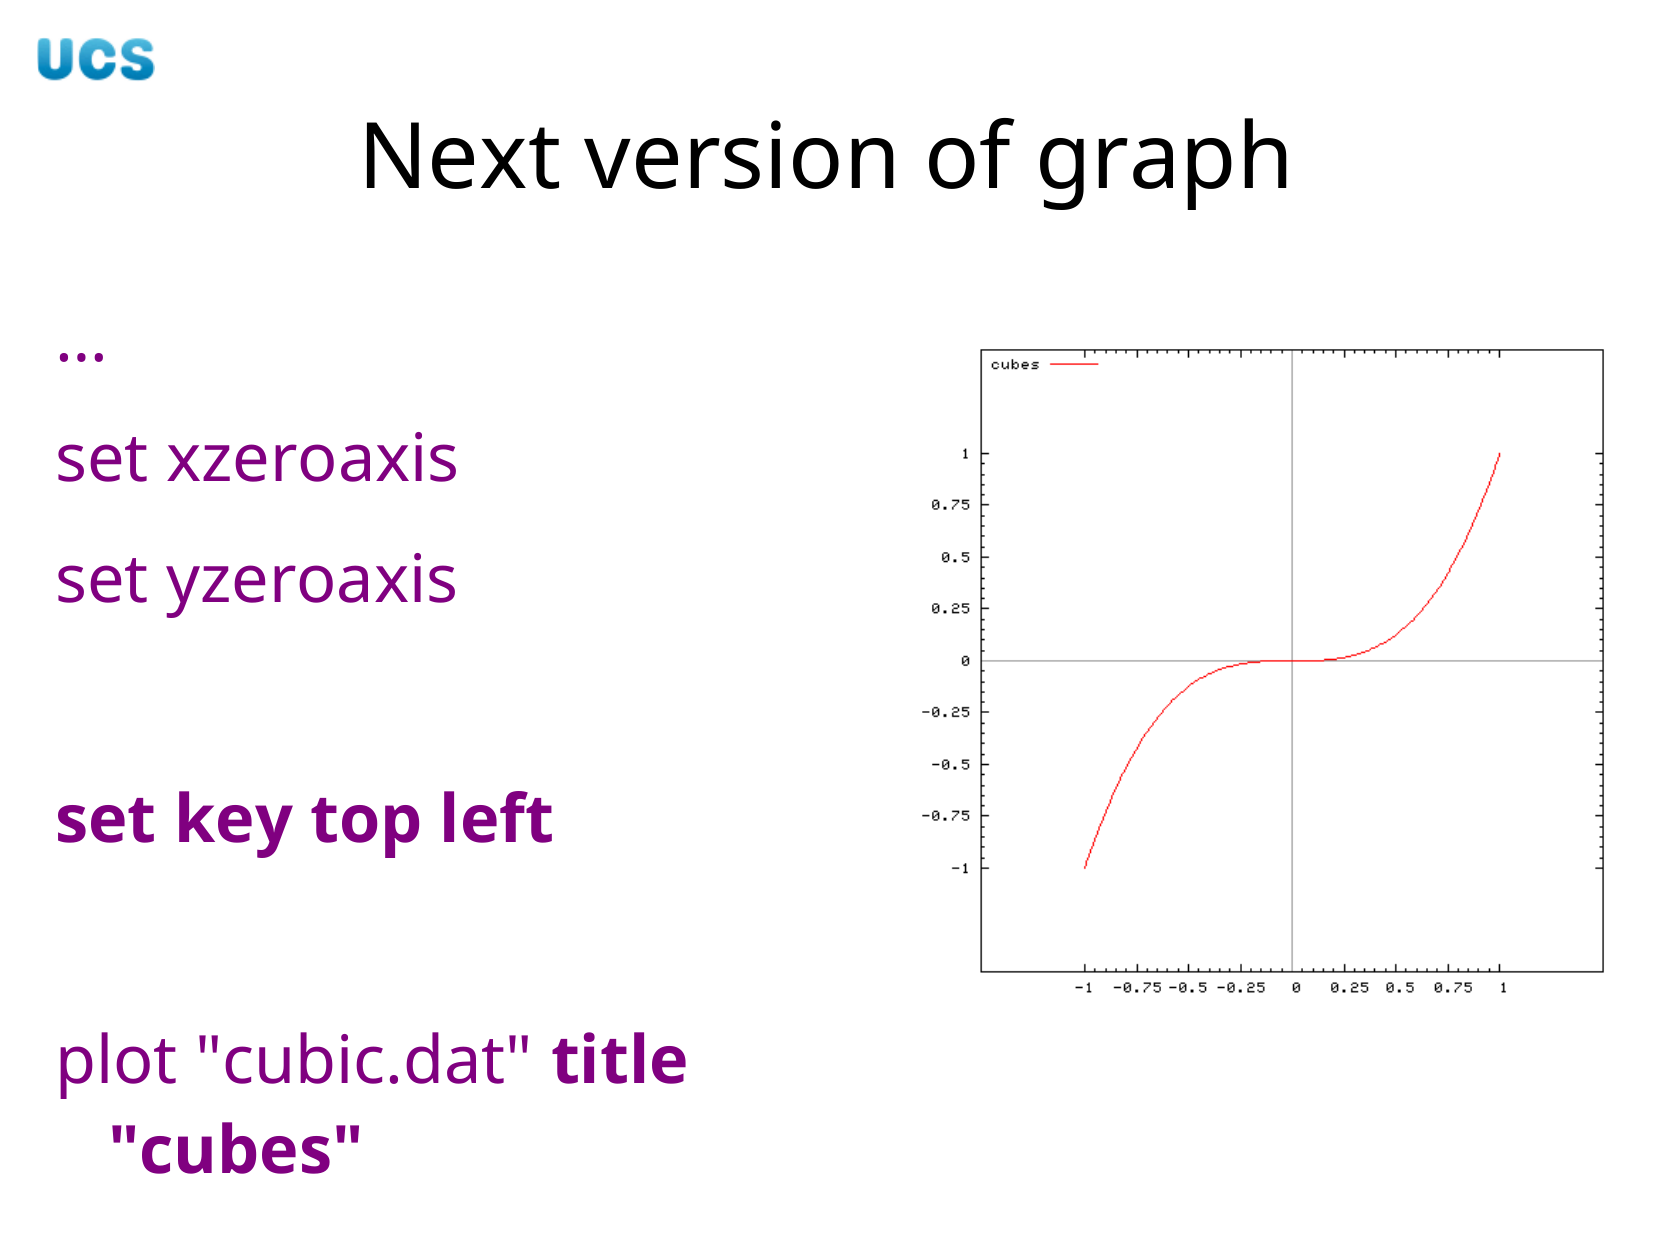

# Next version of graph
…
set xzeroaxis
set yzeroaxis
set key top left
plot "cubic.dat" title "cubes"